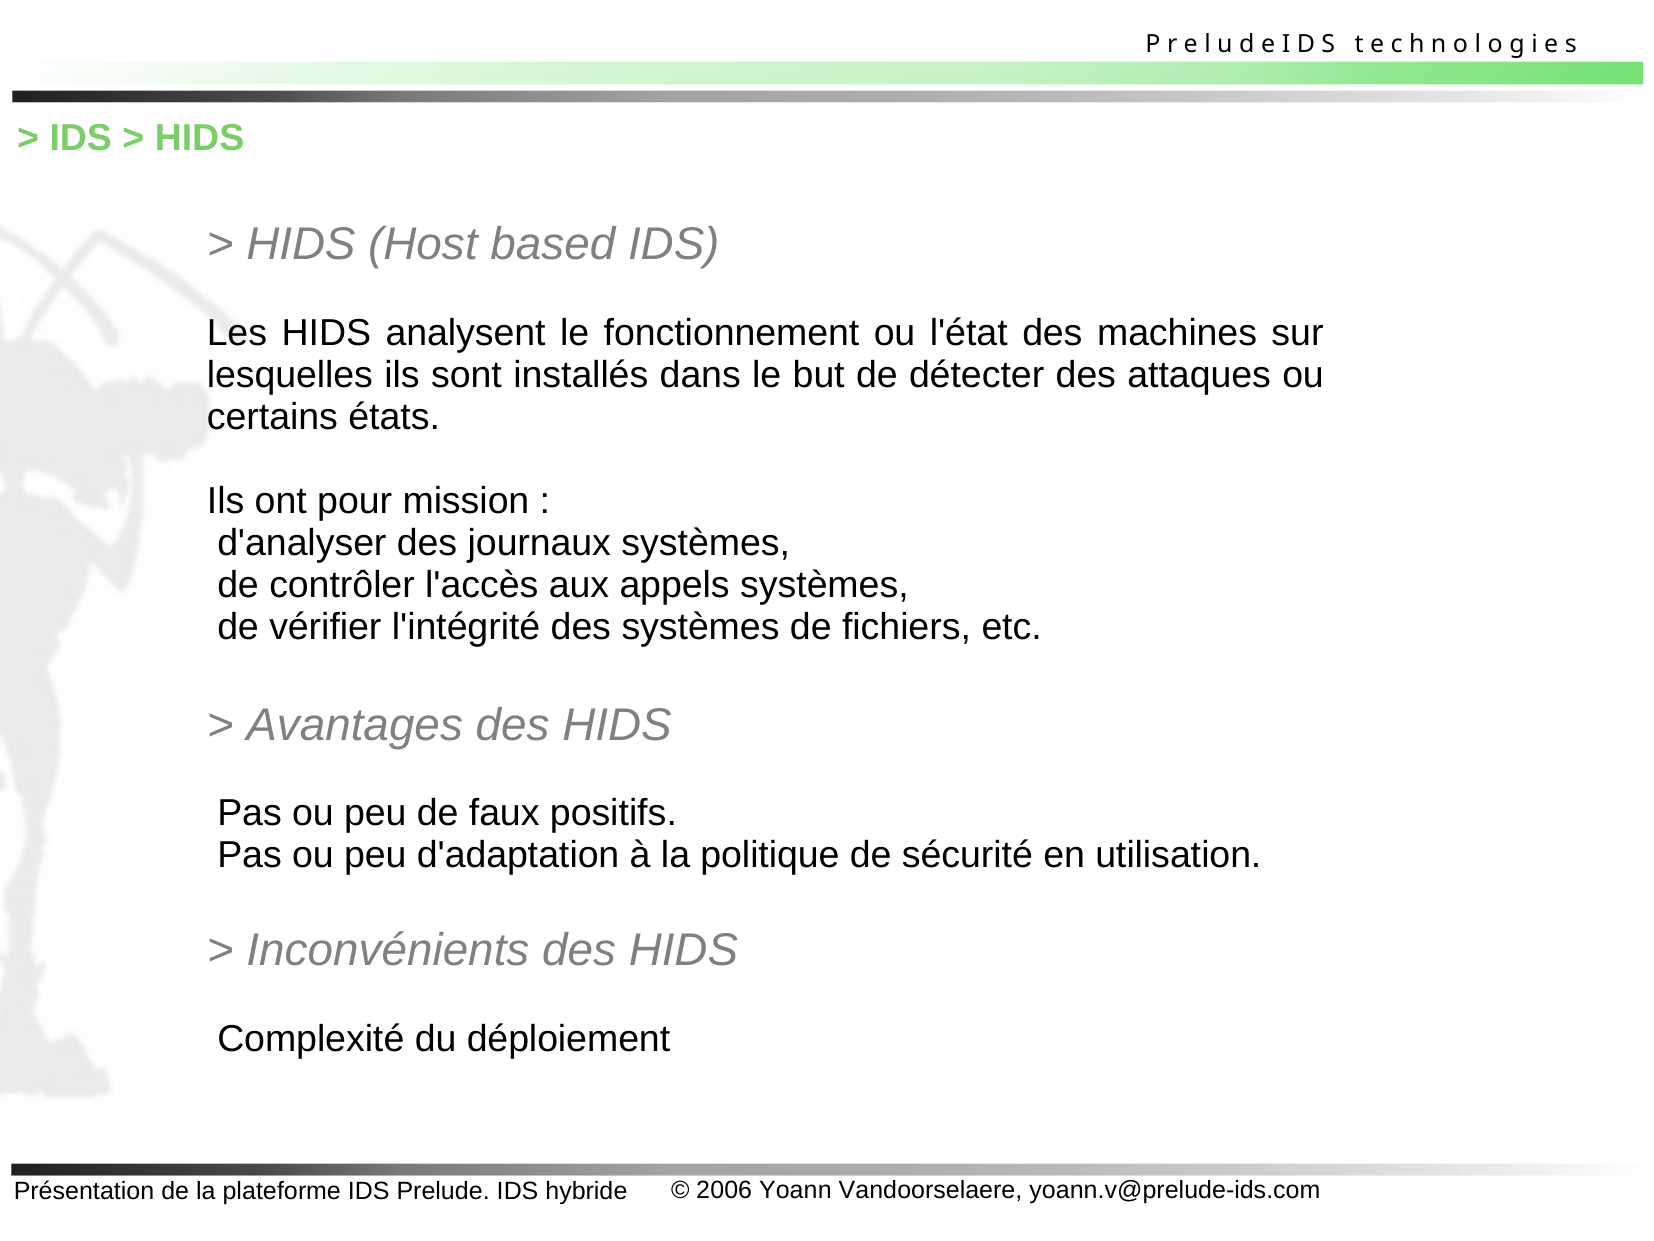

P r e l u d e I D S t e c h n o l o g i e s
> IDS > HIDS
> HIDS (Host based IDS)
Les HIDS analysent le fonctionnement ou l'état des machines sur lesquelles ils sont installés dans le but de détecter des attaques ou certains états.
Ils ont pour mission :
 d'analyser des journaux systèmes,
 de contrôler l'accès aux appels systèmes,
 de vérifier l'intégrité des systèmes de fichiers, etc.
> Avantages des HIDS
 Pas ou peu de faux positifs.
 Pas ou peu d'adaptation à la politique de sécurité en utilisation.
> Inconvénients des HIDS
 Complexité du déploiement
© 2006 Yoann Vandoorselaere, yoann.v@prelude-ids.com
Présentation de la plateforme IDS Prelude. IDS hybride